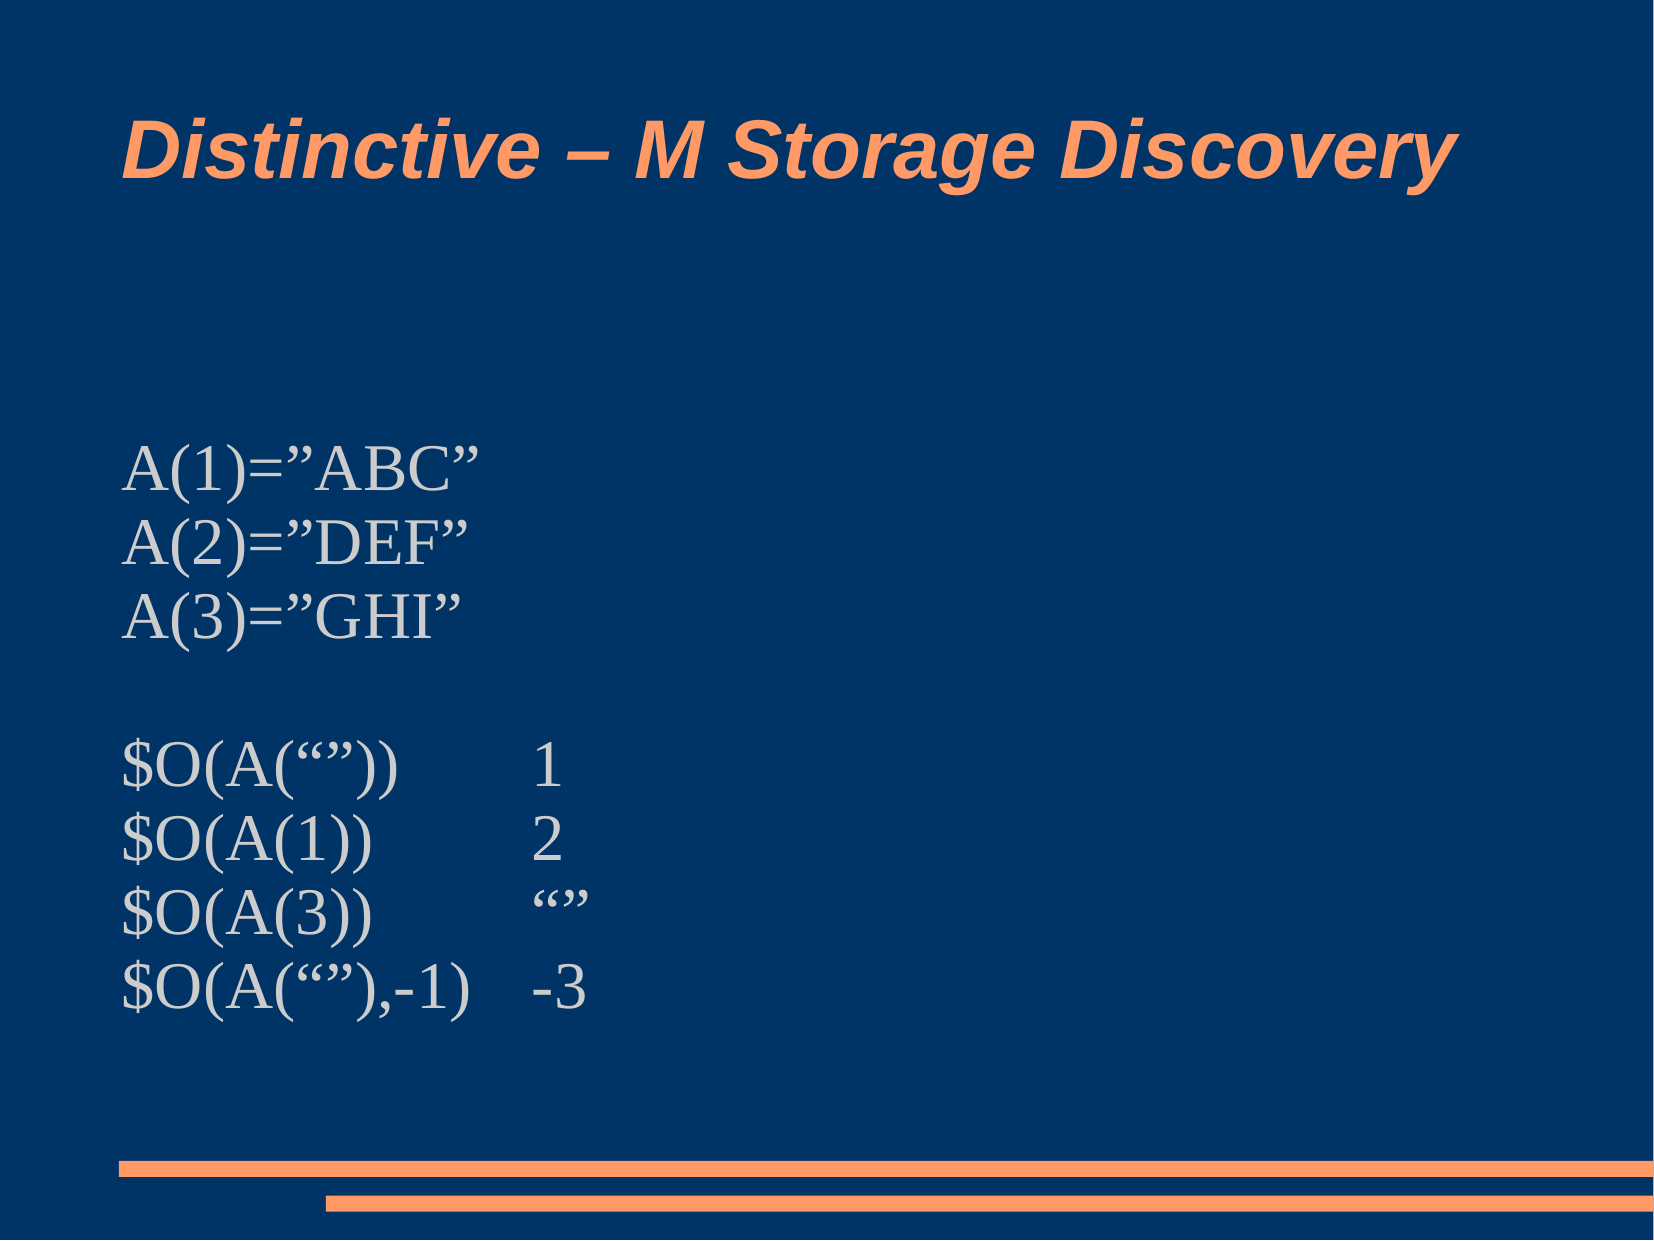

# Distinctive – M Storage Discovery
A(1)=”ABC”
A(2)=”DEF”
A(3)=”GHI”
$O(A(“”))		1
$O(A(1))			2
$O(A(3))			“”
$O(A(“”),-1)	-3